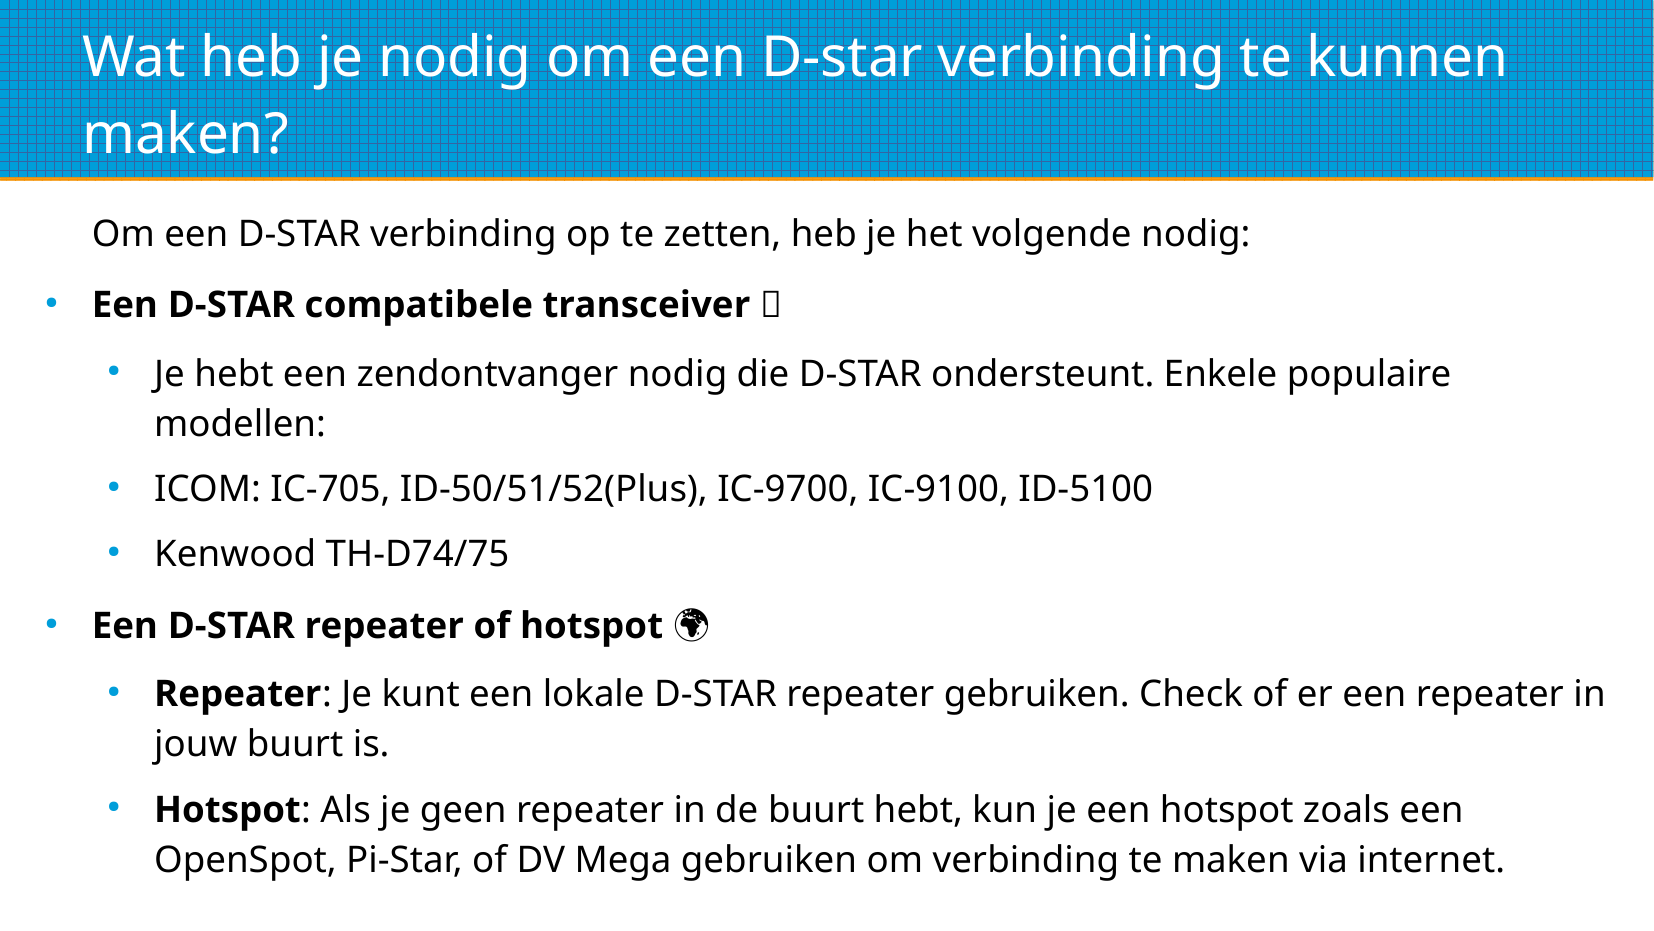

# Wat heb je nodig om een D-star verbinding te kunnen maken?
Om een D-STAR verbinding op te zetten, heb je het volgende nodig:
Een D-STAR compatibele transceiver 📡
Je hebt een zendontvanger nodig die D-STAR ondersteunt. Enkele populaire modellen:
ICOM: IC-705, ID-50/51/52(Plus), IC-9700, IC-9100, ID-5100
Kenwood TH-D74/75
Een D-STAR repeater of hotspot 🌍
Repeater: Je kunt een lokale D-STAR repeater gebruiken. Check of er een repeater in jouw buurt is.
Hotspot: Als je geen repeater in de buurt hebt, kun je een hotspot zoals een OpenSpot, Pi-Star, of DV Mega gebruiken om verbinding te maken via internet.